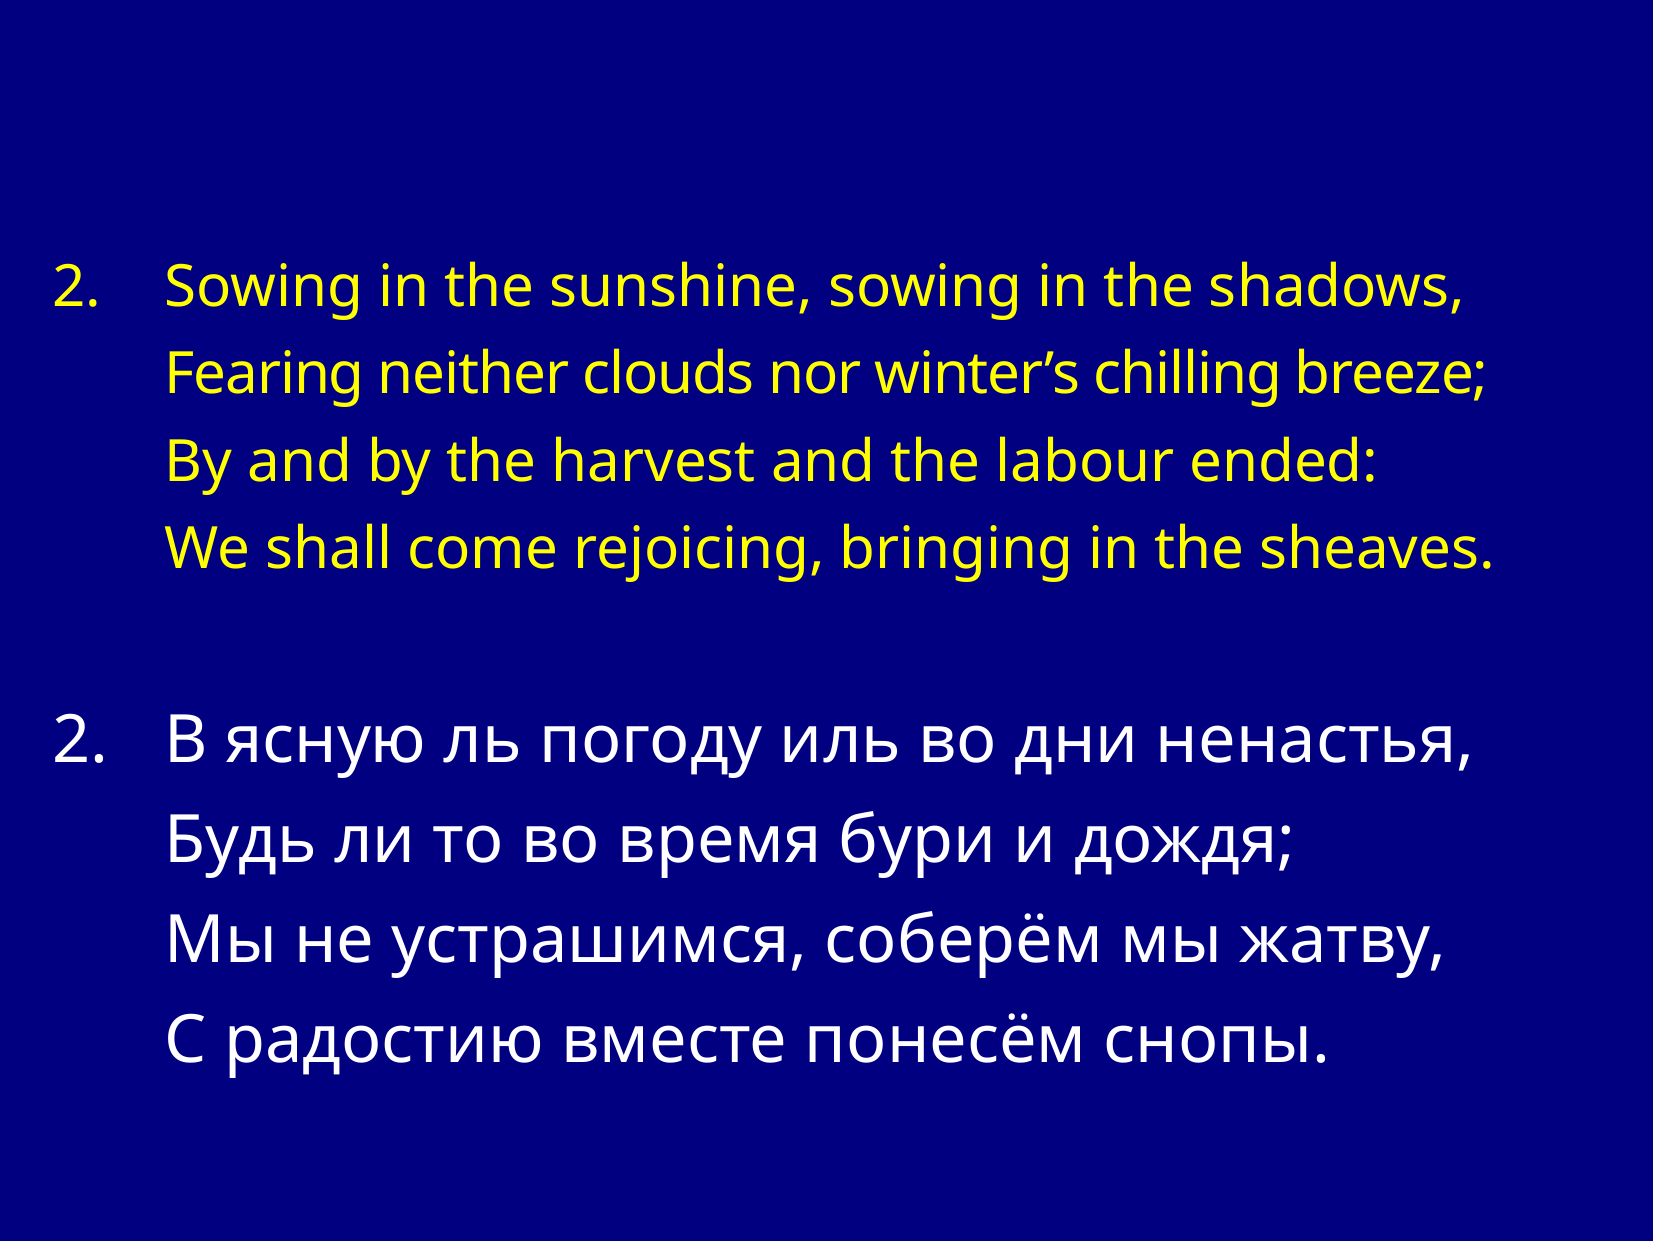

2.	Sowing in the sunshine, sowing in the shadows,
	Fearing neither clouds nor winter’s chilling breeze;
	By and by the harvest and the labour ended:
	We shall come rejoicing, bringing in the sheaves.
2.	В ясную ль погоду иль во дни ненастья,
	Будь ли то во время бури и дождя;
	Мы не устрашимся, соберём мы жатву,
	С радостию вместе понесём снопы.